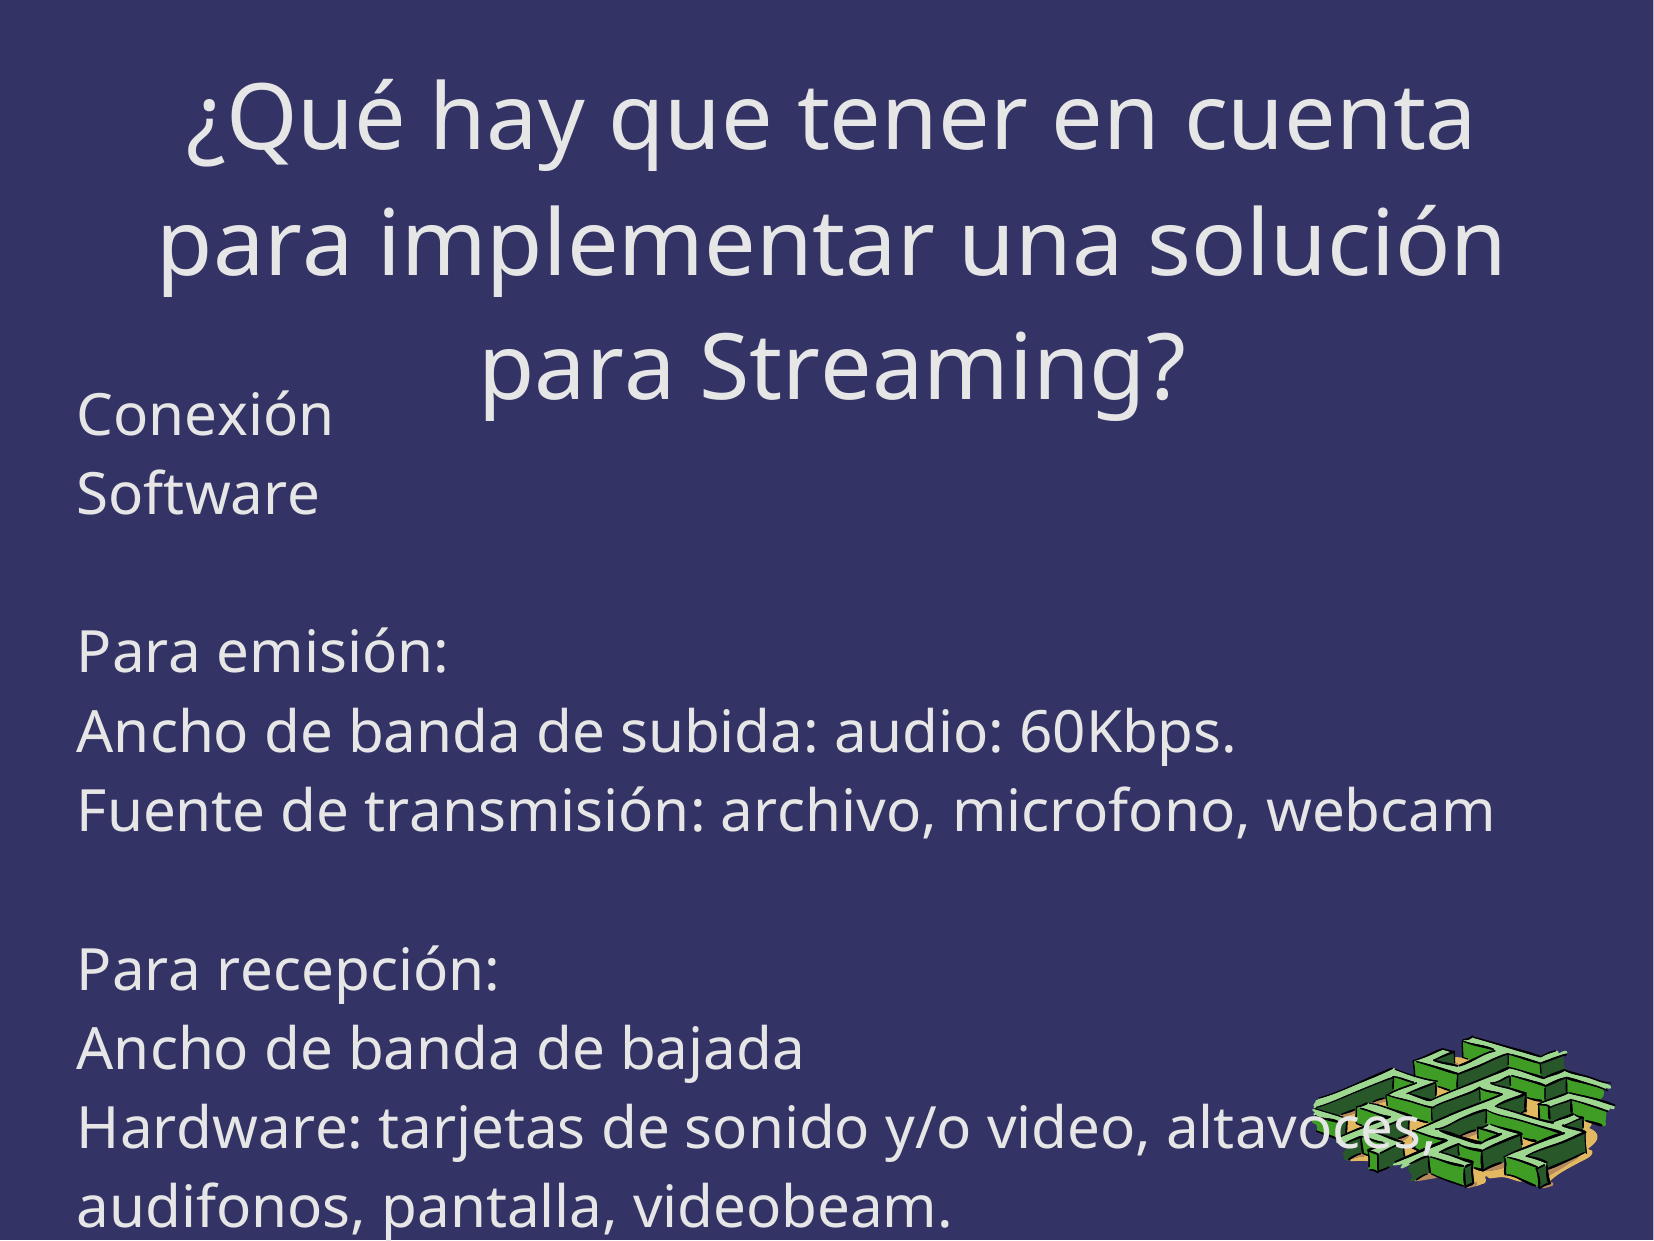

# ¿Qué hay que tener en cuenta para implementar una solución para Streaming?
Conexión
Software
Para emisión:
Ancho de banda de subida: audio: 60Kbps.
Fuente de transmisión: archivo, microfono, webcam
Para recepción:
Ancho de banda de bajada
Hardware: tarjetas de sonido y/o video, altavoces, audifonos, pantalla, videobeam.